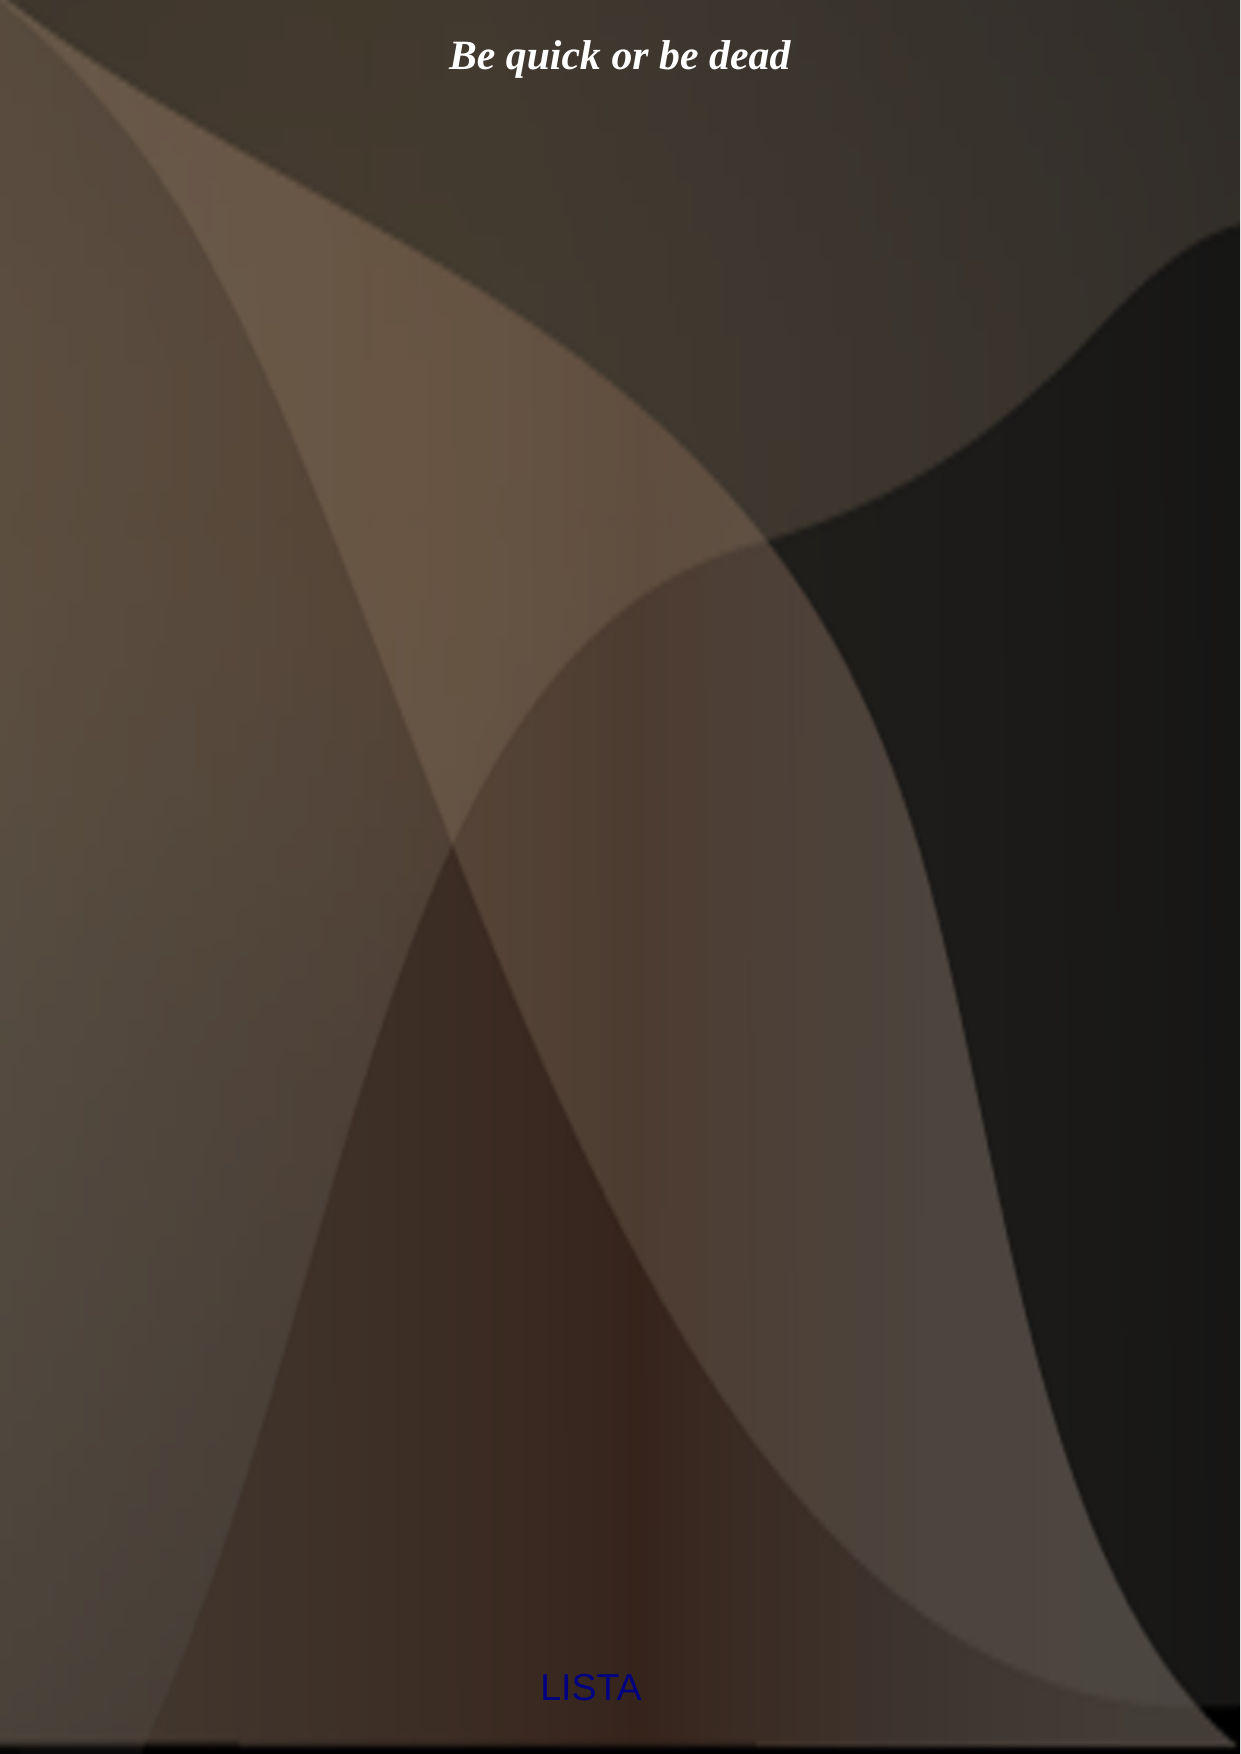

# Be quick or be dead
LISTA